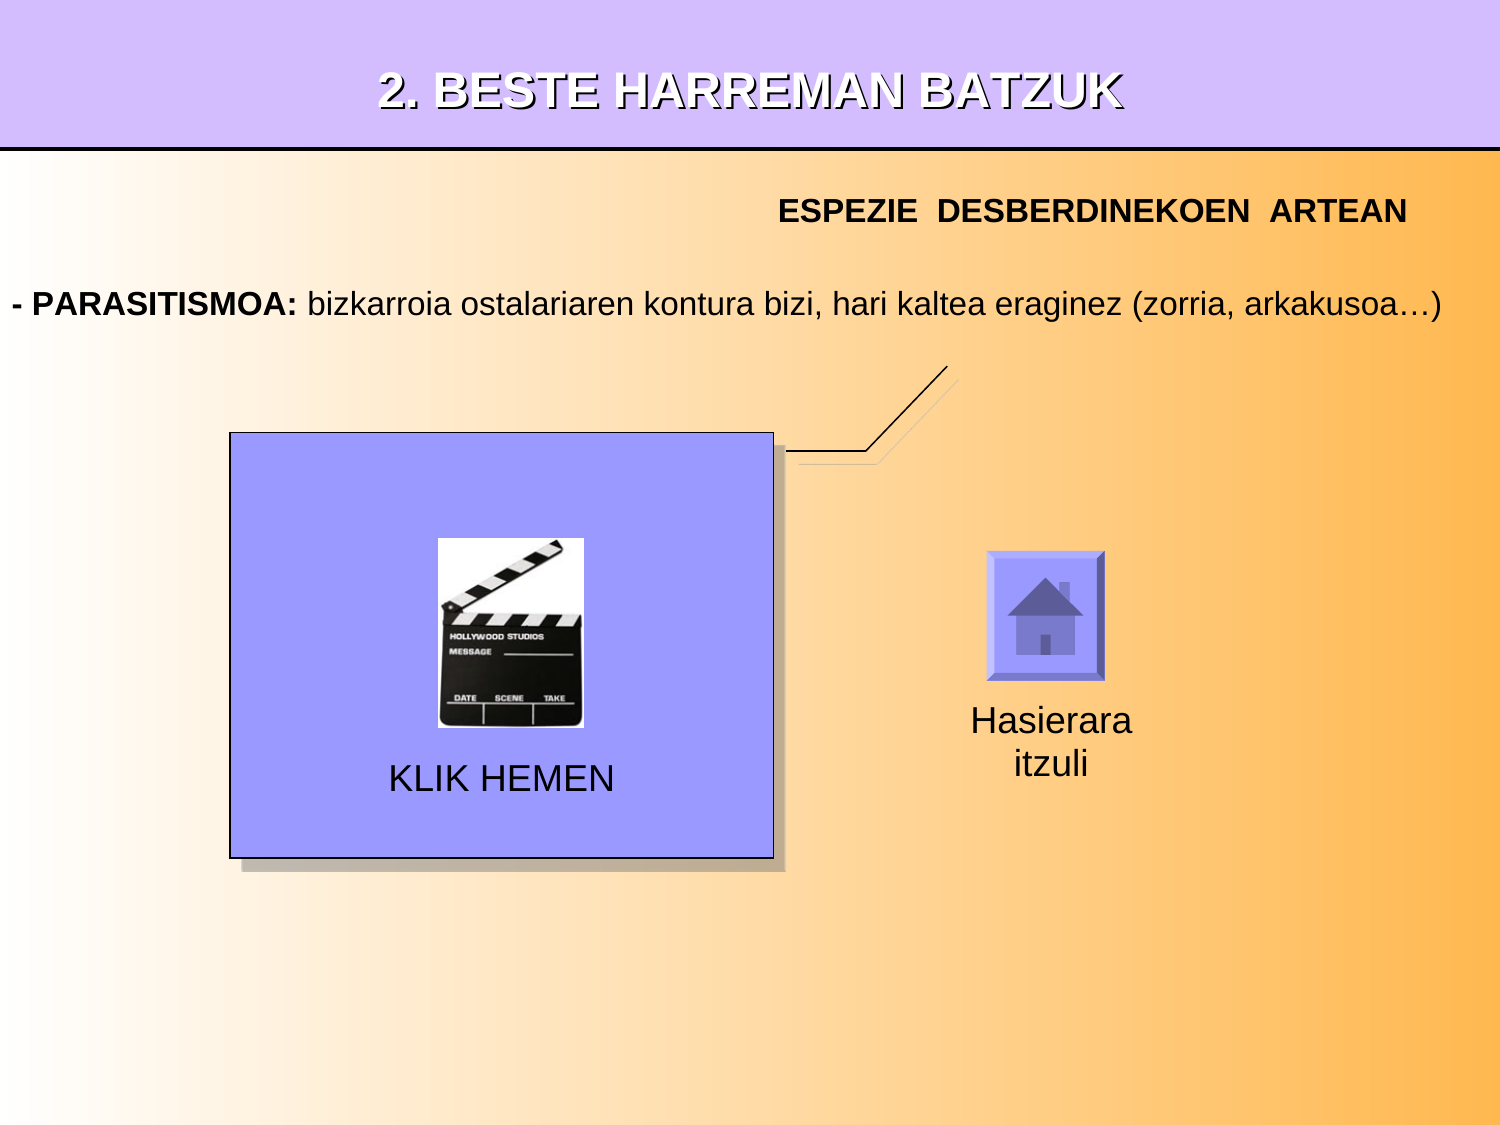

2. BESTE HARREMAN BATZUK
ESPEZIE DESBERDINEKOEN ARTEAN
- PARASITISMOA: bizkarroia ostalariaren kontura bizi, hari kaltea eraginez (zorria, arkakusoa…)
KLIK HEMEN
Hasierara
itzuli